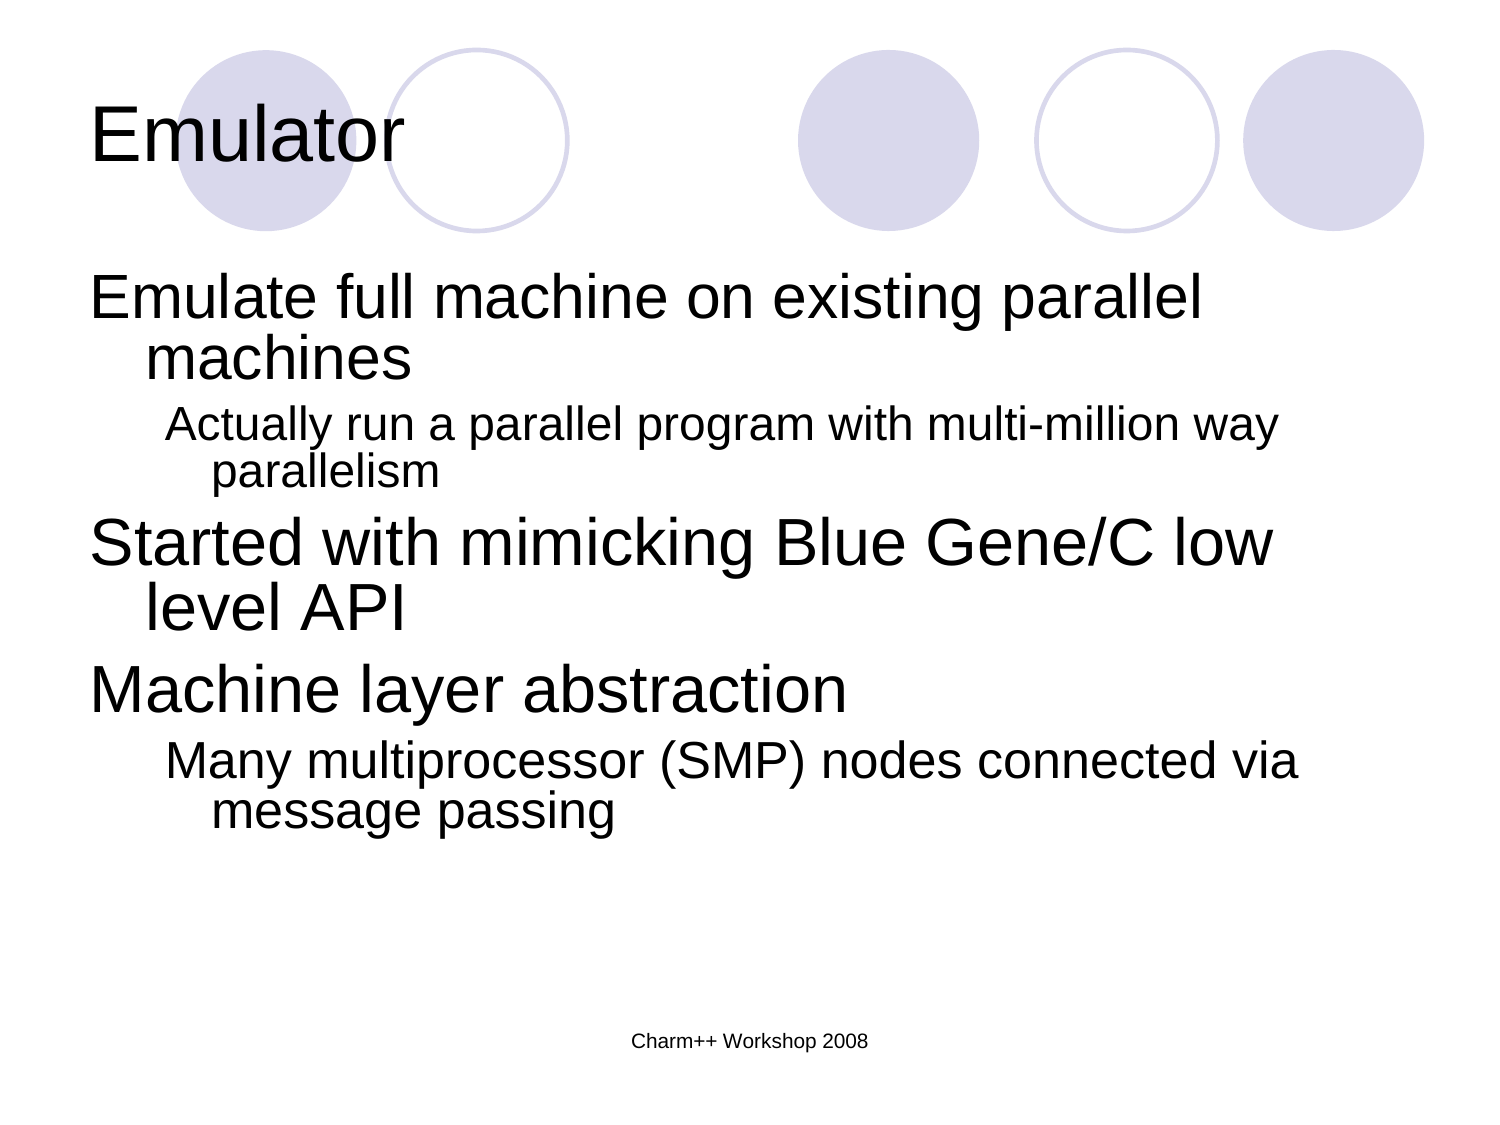

# Emulator
Emulate full machine on existing parallel machines
Actually run a parallel program with multi-million way parallelism
Started with mimicking Blue Gene/C low level API
Machine layer abstraction
Many multiprocessor (SMP) nodes connected via message passing
Charm++ Workshop 2008